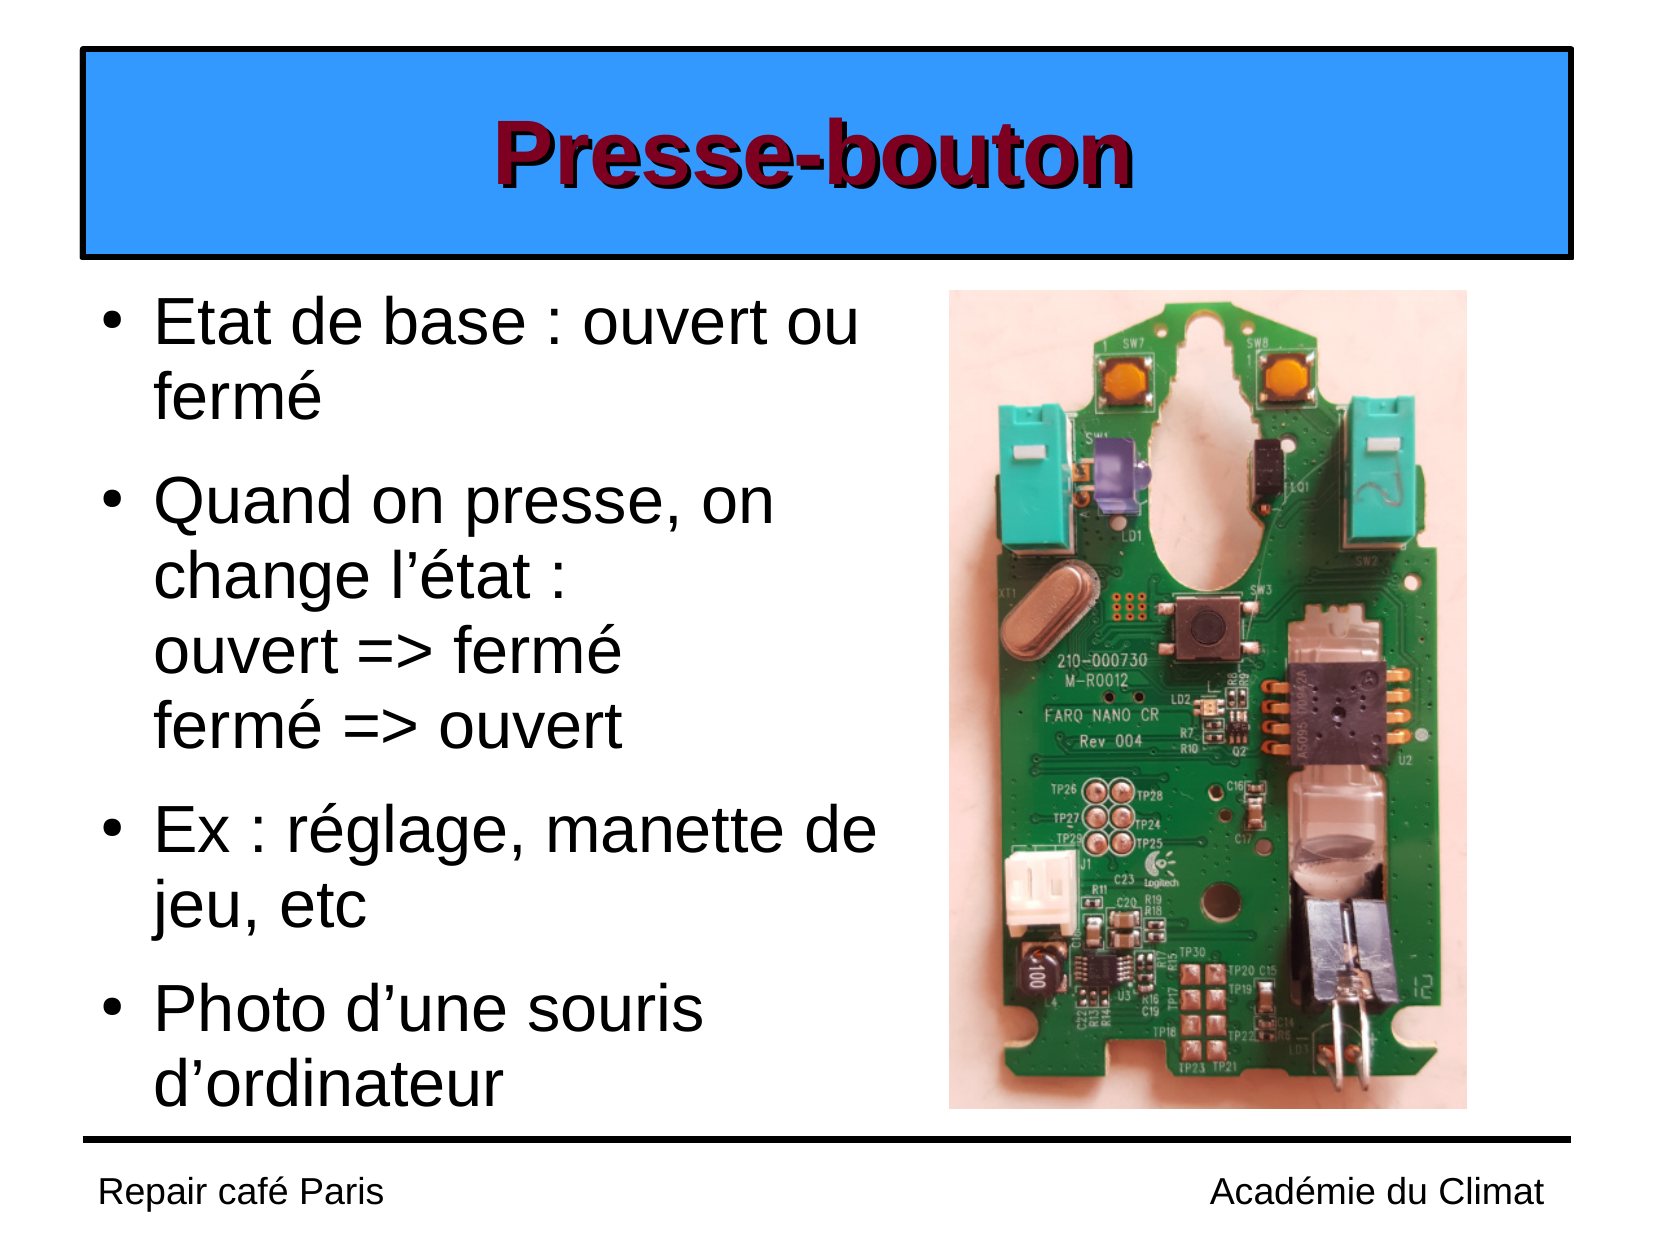

# Presse-bouton
Etat de base : ouvert ou fermé
Quand on presse, on change l’état :
ouvert => fermé
fermé => ouvert
Ex : réglage, manette de jeu, etc
Photo d’une souris d’ordinateur
Repair café Paris	Académie du Climat